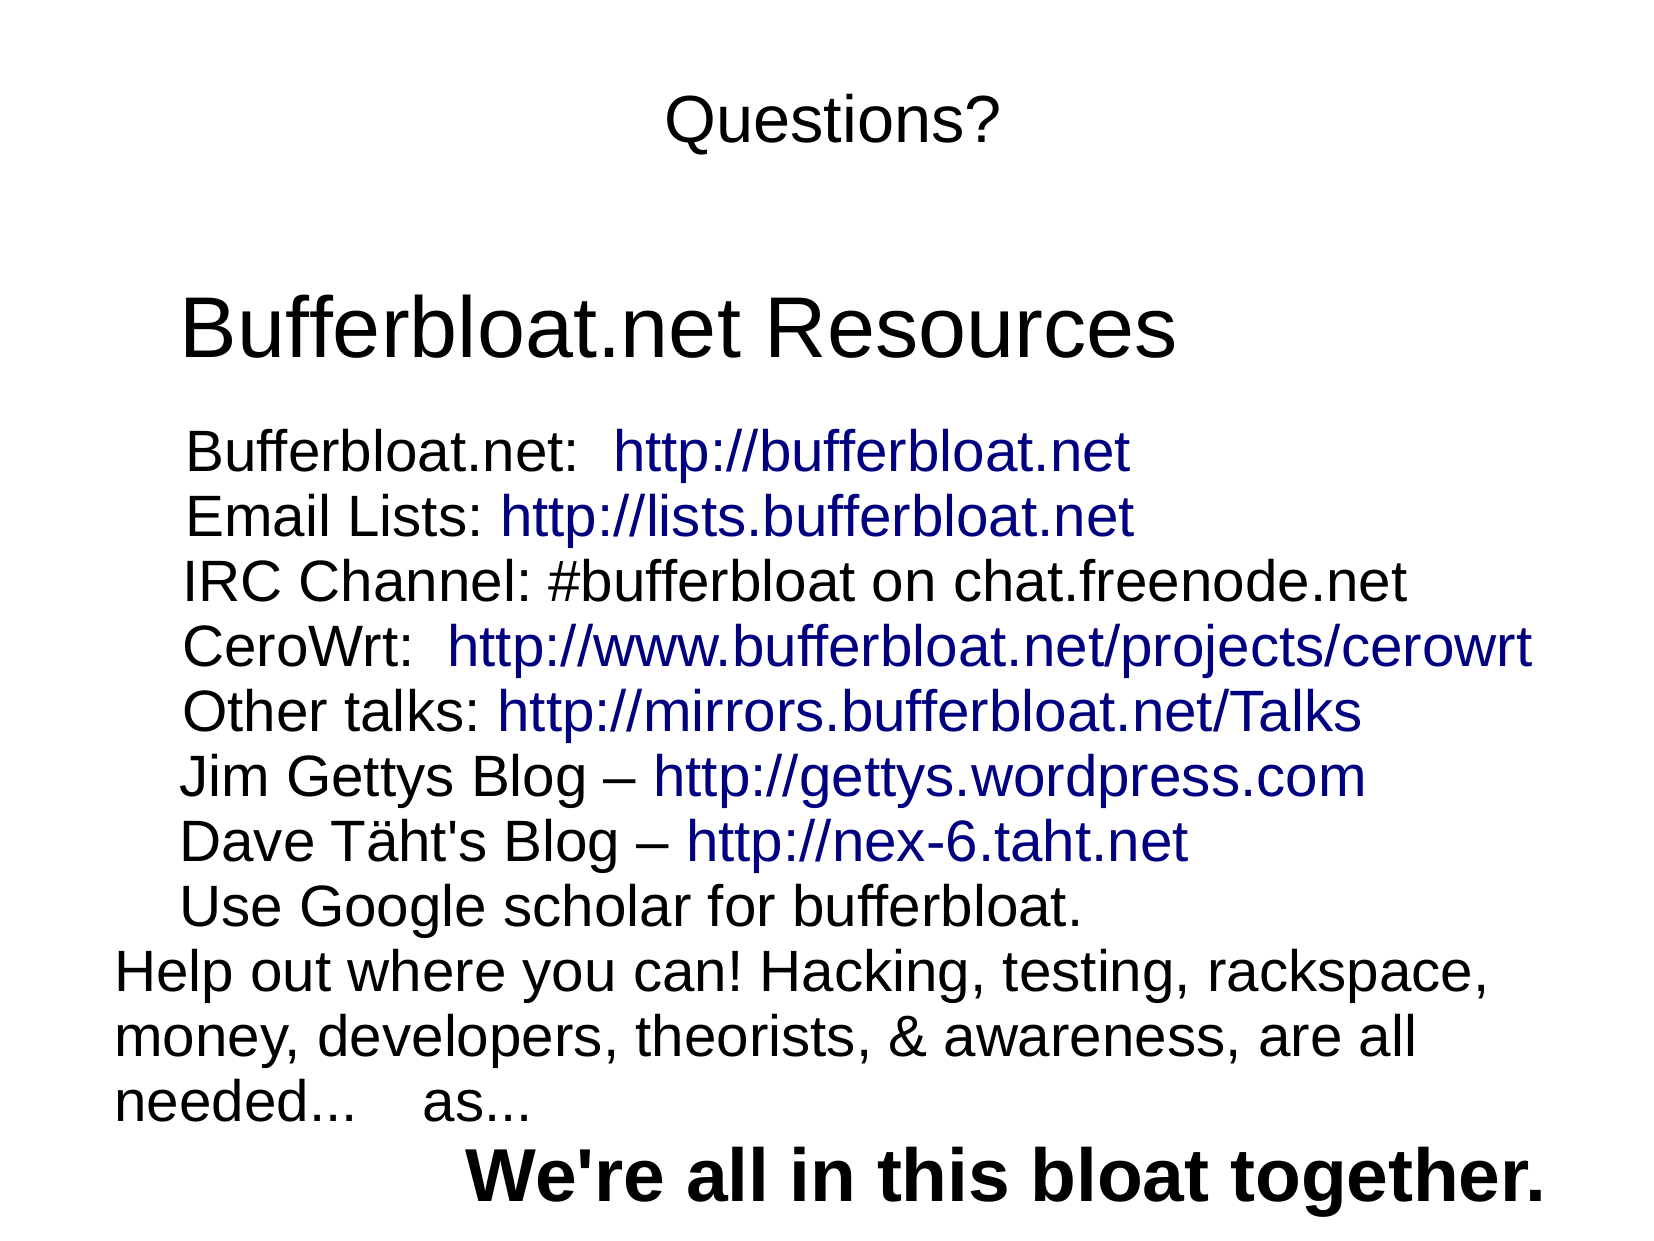

Questions?
# Bufferbloat.net Resources
Bufferbloat.net: http://bufferbloat.net
Email Lists: http://lists.bufferbloat.net
 IRC Channel: #bufferbloat on chat.freenode.net
 CeroWrt: http://www.bufferbloat.net/projects/cerowrt
 Other talks: http://mirrors.bufferbloat.net/Talks
 Jim Gettys Blog – http://gettys.wordpress.com
 Dave Täht's Blog – http://nex-6.taht.net
 Use Google scholar for bufferbloat.
Help out where you can! Hacking, testing, rackspace, money, developers, theorists, & awareness, are all needed... as...
 	 We're all in this bloat together.